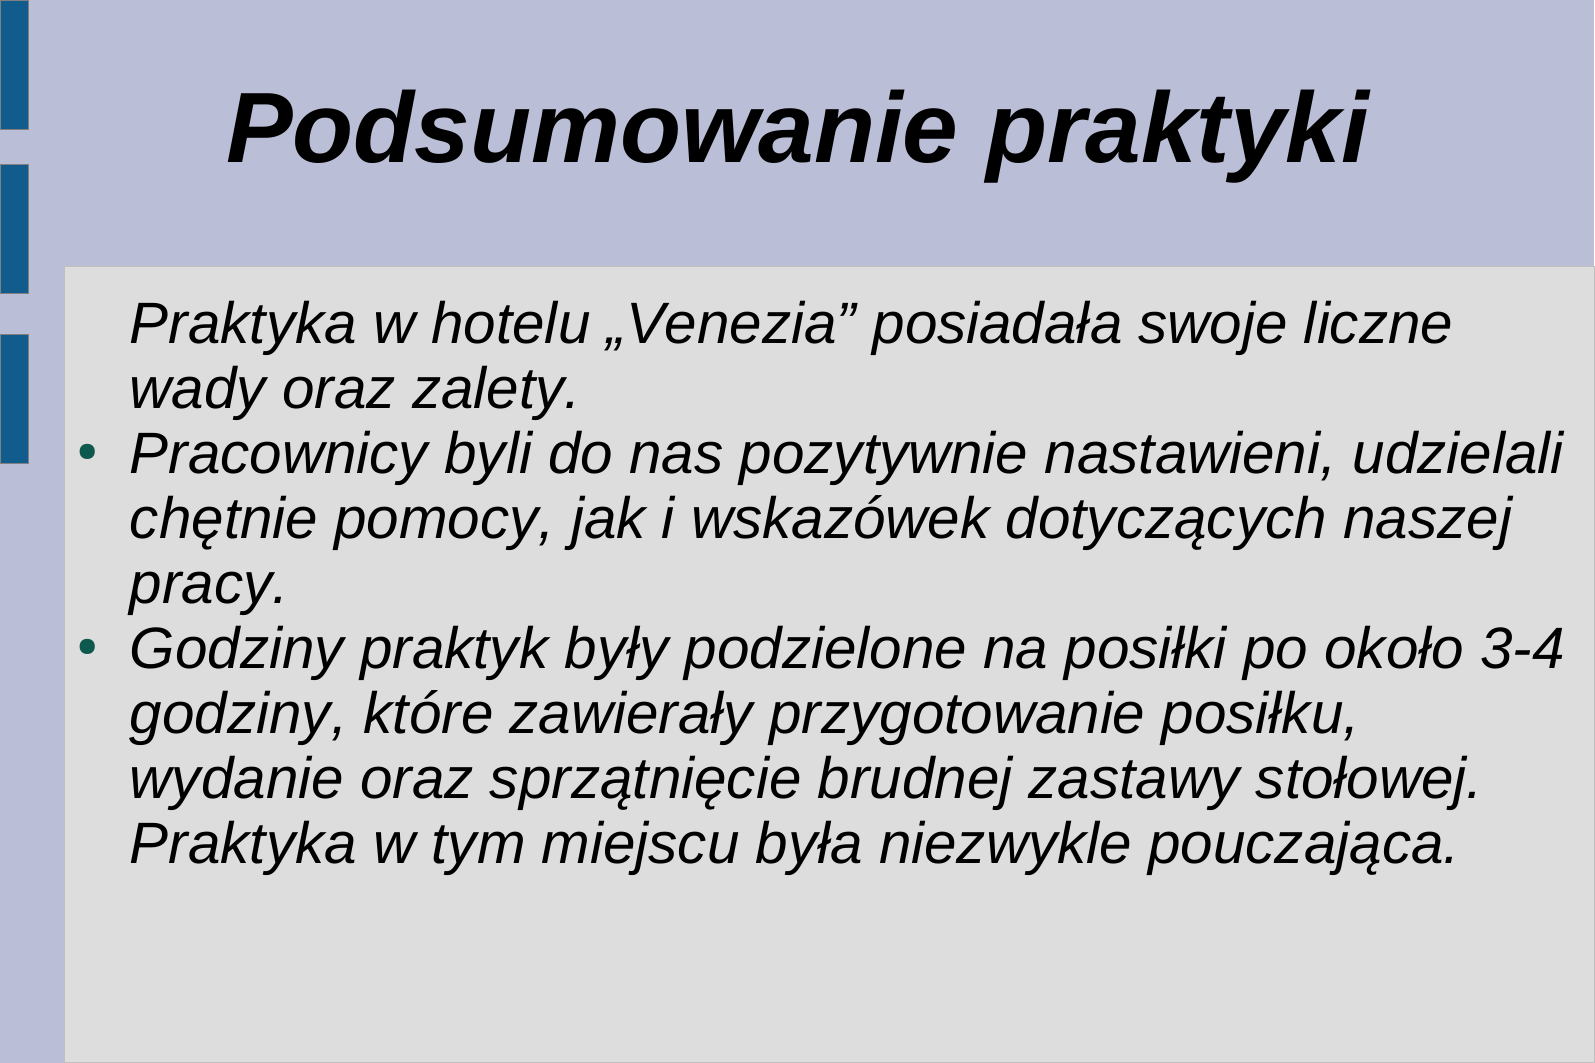

# Podsumowanie praktyki
Praktyka w hotelu „Venezia” posiadała swoje liczne wady oraz zalety.
Pracownicy byli do nas pozytywnie nastawieni, udzielali chętnie pomocy, jak i wskazówek dotyczących naszej pracy.
Godziny praktyk były podzielone na posiłki po około 3-4 godziny, które zawierały przygotowanie posiłku, wydanie oraz sprzątnięcie brudnej zastawy stołowej.
Praktyka w tym miejscu była niezwykle pouczająca.